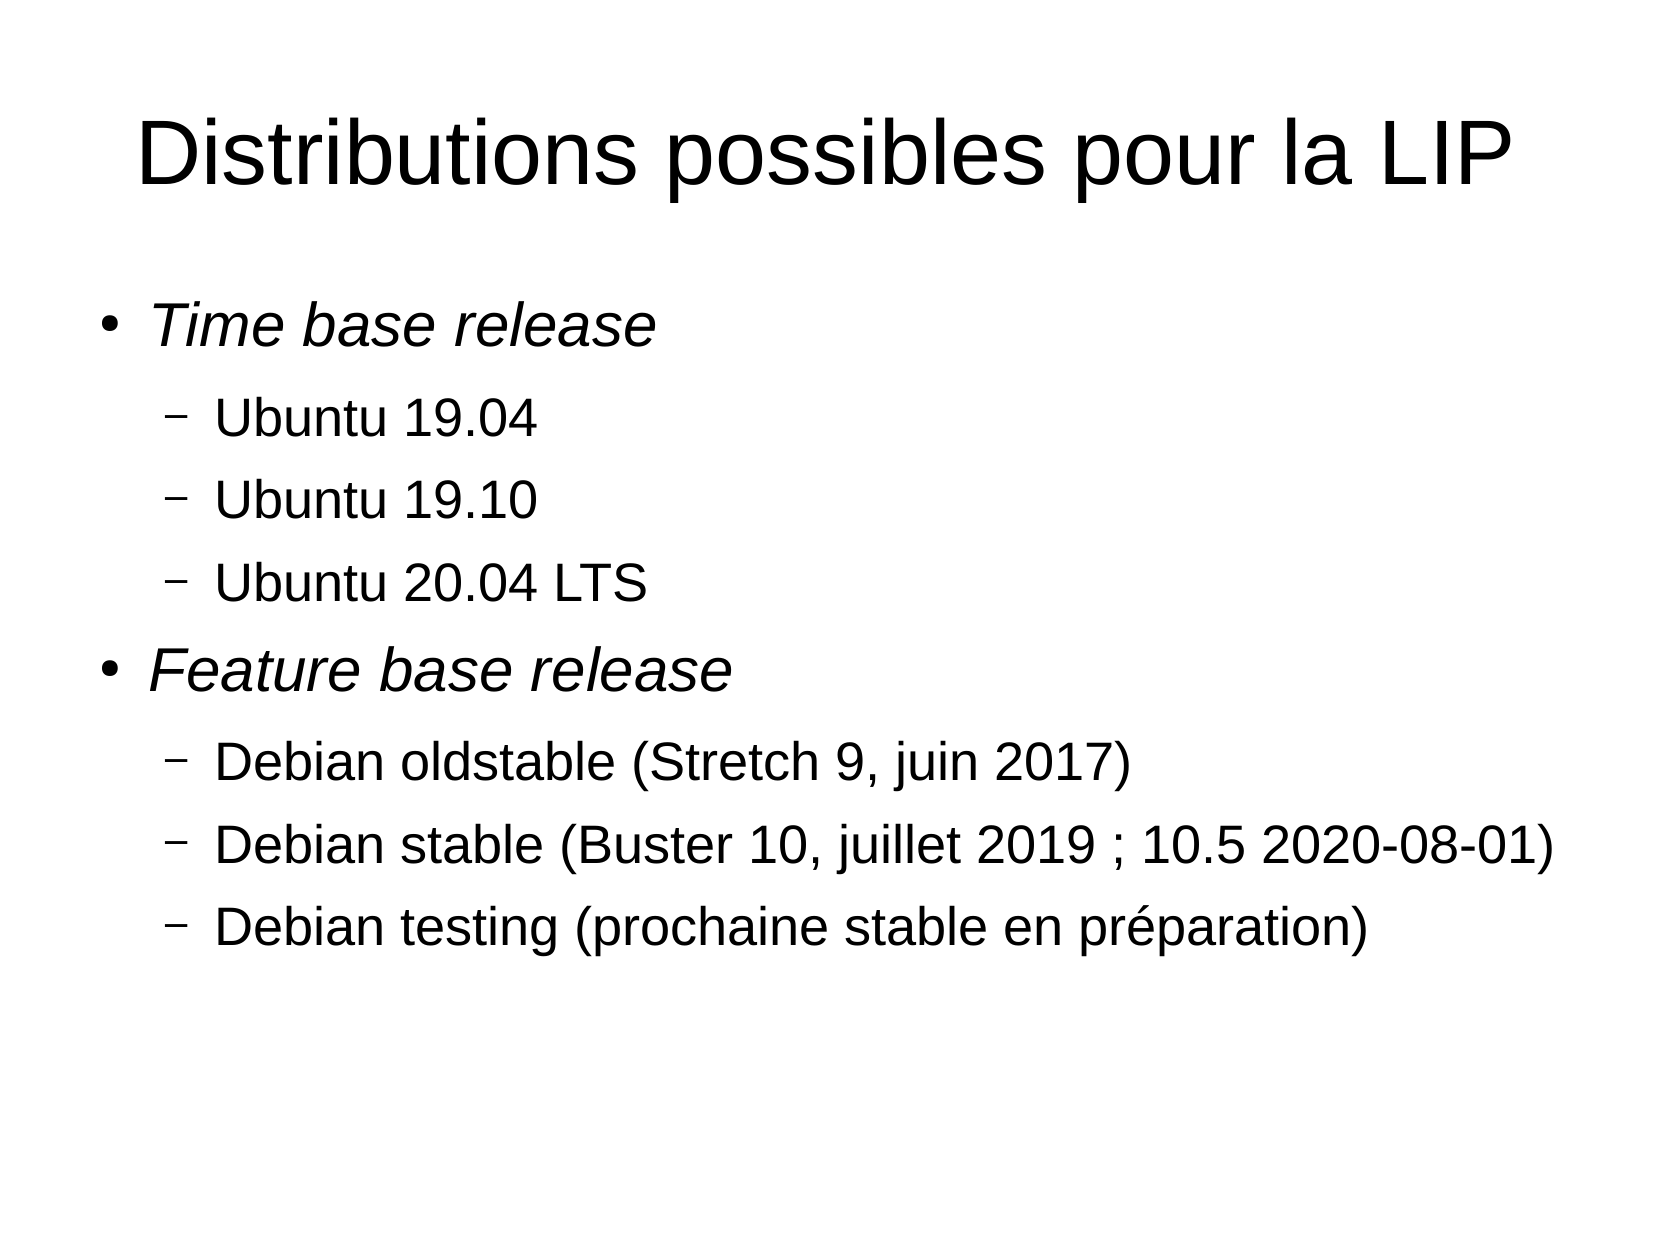

# Distributions possibles pour la LIP
Time base release
Ubuntu 19.04
Ubuntu 19.10
Ubuntu 20.04 LTS
Feature base release
Debian oldstable (Stretch 9, juin 2017)
Debian stable (Buster 10, juillet 2019 ; 10.5 2020-08-01)
Debian testing (prochaine stable en préparation)